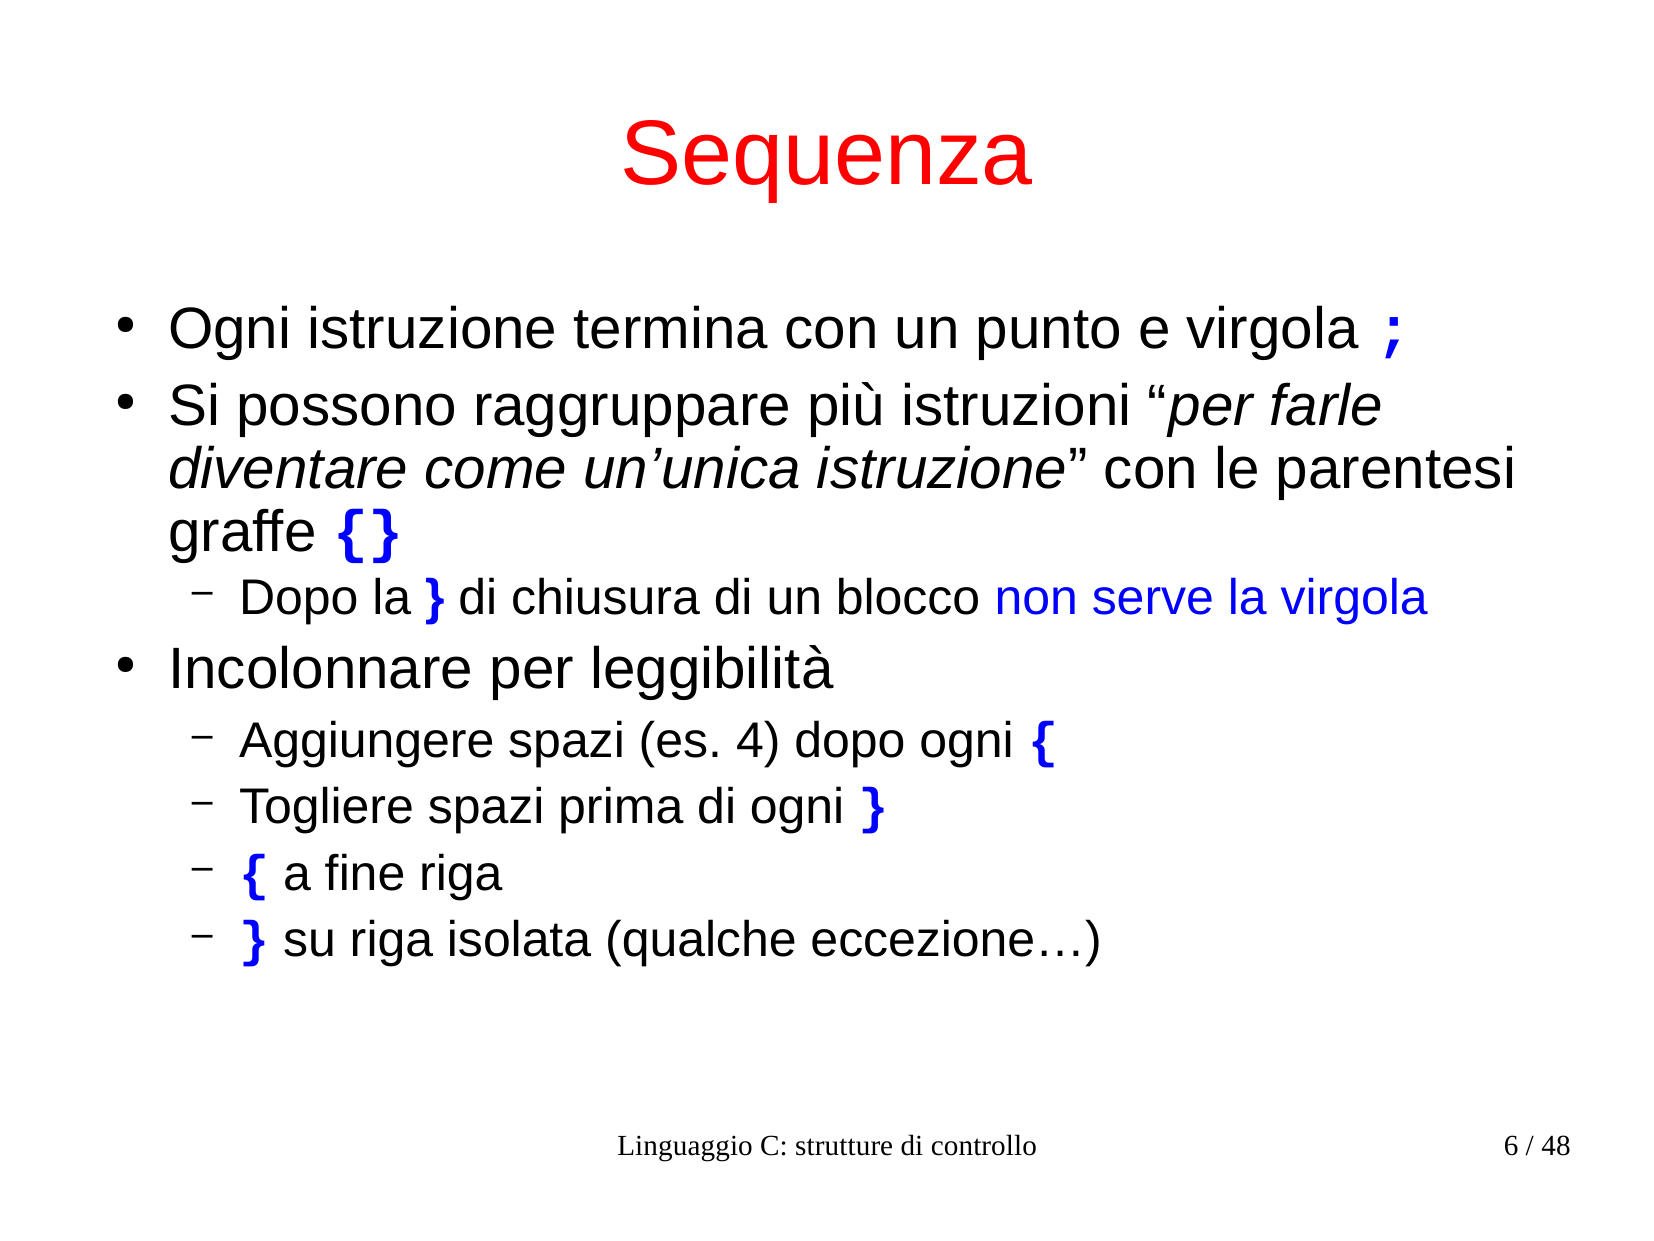

# Sequenza
Ogni istruzione termina con un punto e virgola ;
Si possono raggruppare più istruzioni “per farle diventare come un’unica istruzione” con le parentesi graffe {}
Dopo la } di chiusura di un blocco non serve la virgola
Incolonnare per leggibilità
Aggiungere spazi (es. 4) dopo ogni {
Togliere spazi prima di ogni }
{ a fine riga
} su riga isolata (qualche eccezione…)
Linguaggio C: strutture di controllo
6